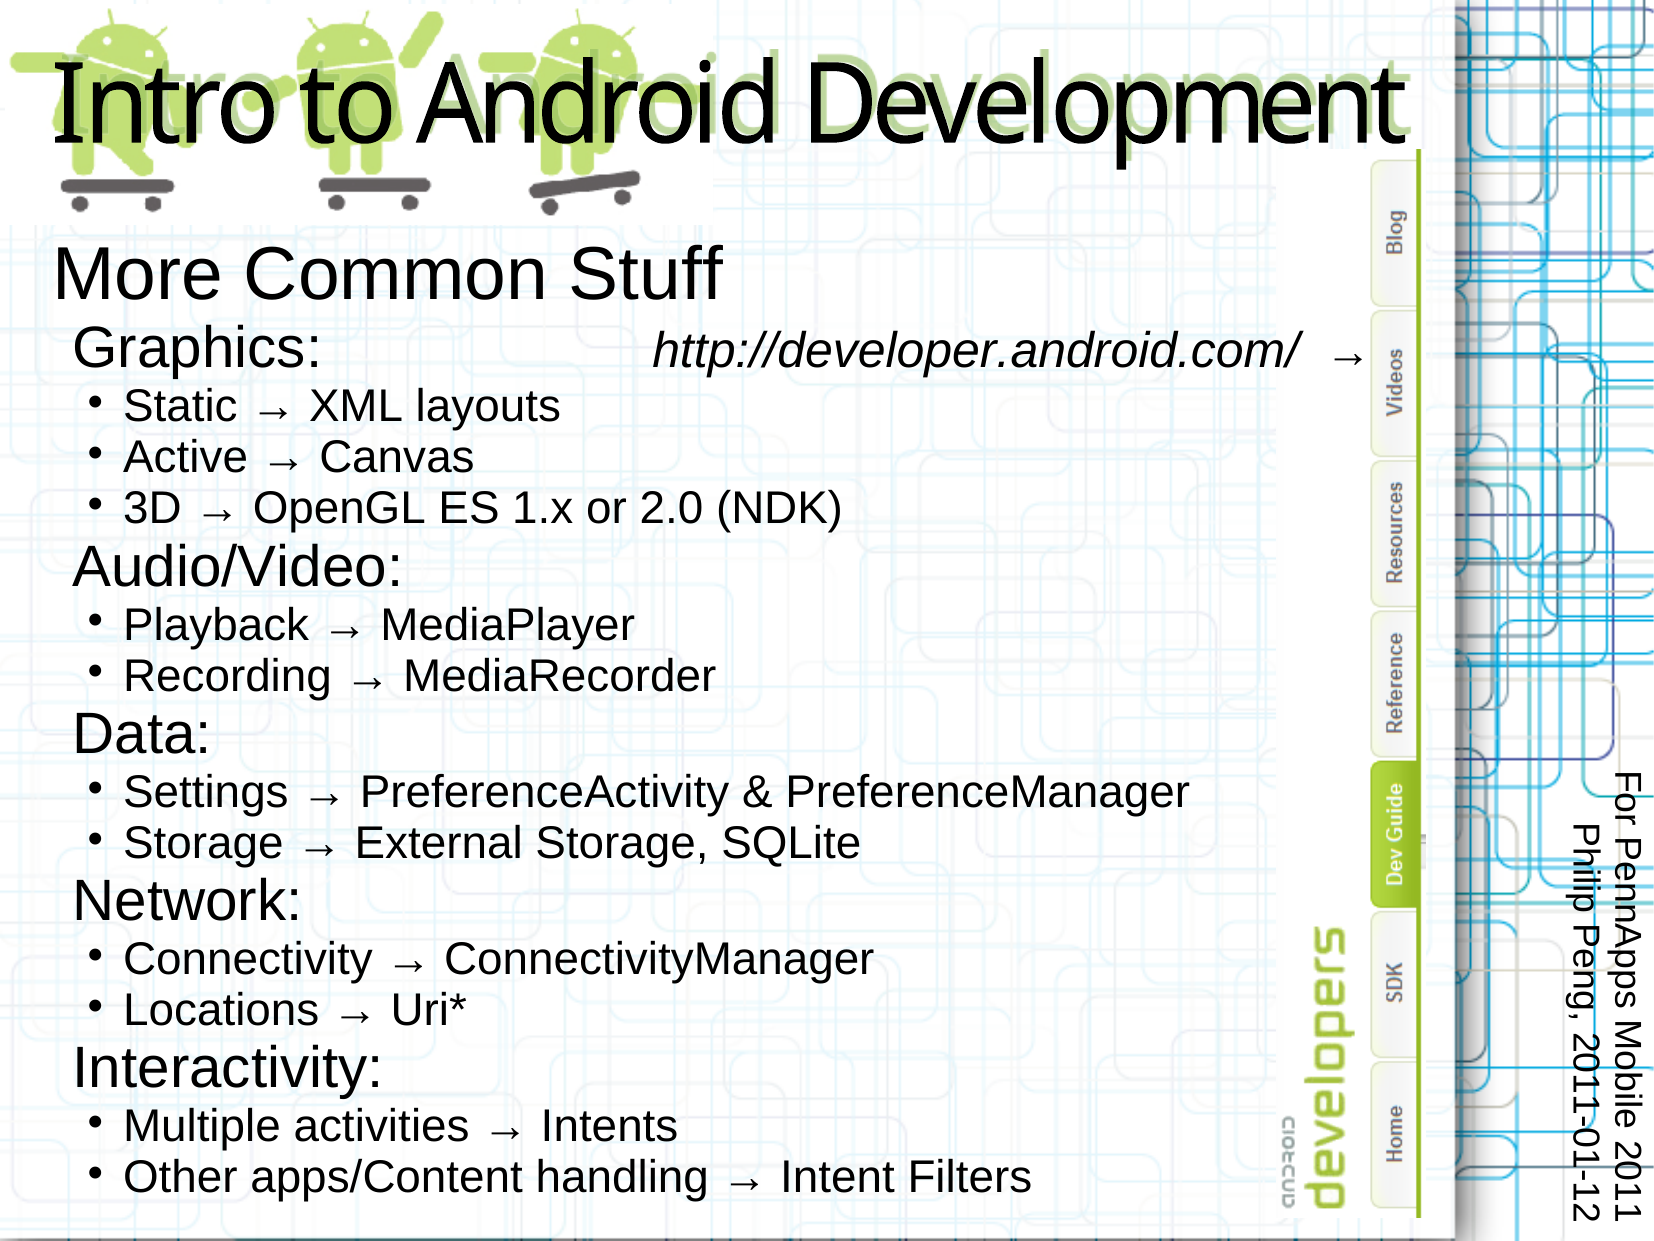

Intro to Android Development
More Common Stuff
Graphics:					http://developer.android.com/ →
Static → XML layouts
Active → Canvas
3D → OpenGL ES 1.x or 2.0 (NDK)
Audio/Video:
Playback → MediaPlayer
Recording → MediaRecorder
Data:
Settings → PreferenceActivity & PreferenceManager
Storage → External Storage, SQLite
Network:
Connectivity → ConnectivityManager
Locations → Uri*
Interactivity:
Multiple activities → Intents
Other apps/Content handling → Intent Filters
For PennApps Mobile 2011
Philip Peng, 2011-01-12